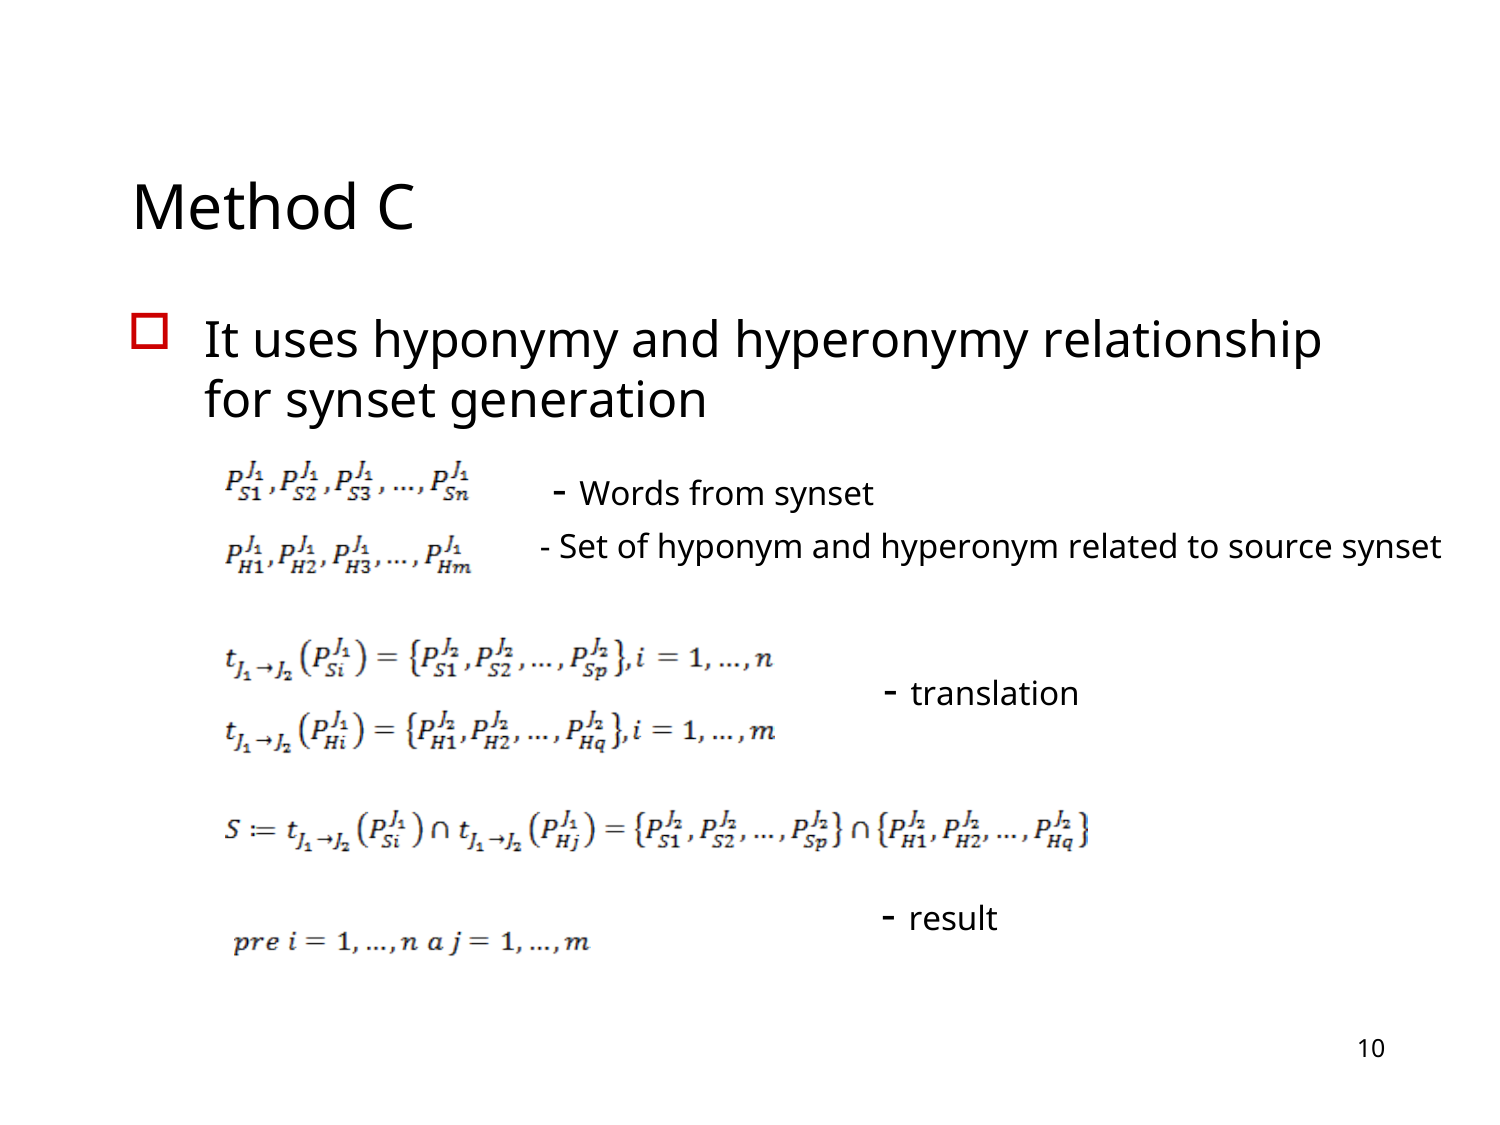

Method C
It uses hyponymy and hyperonymy relationship for synset generation
- Words from synset
- Set of hyponym and hyperonym related to source synset
- translation
- result